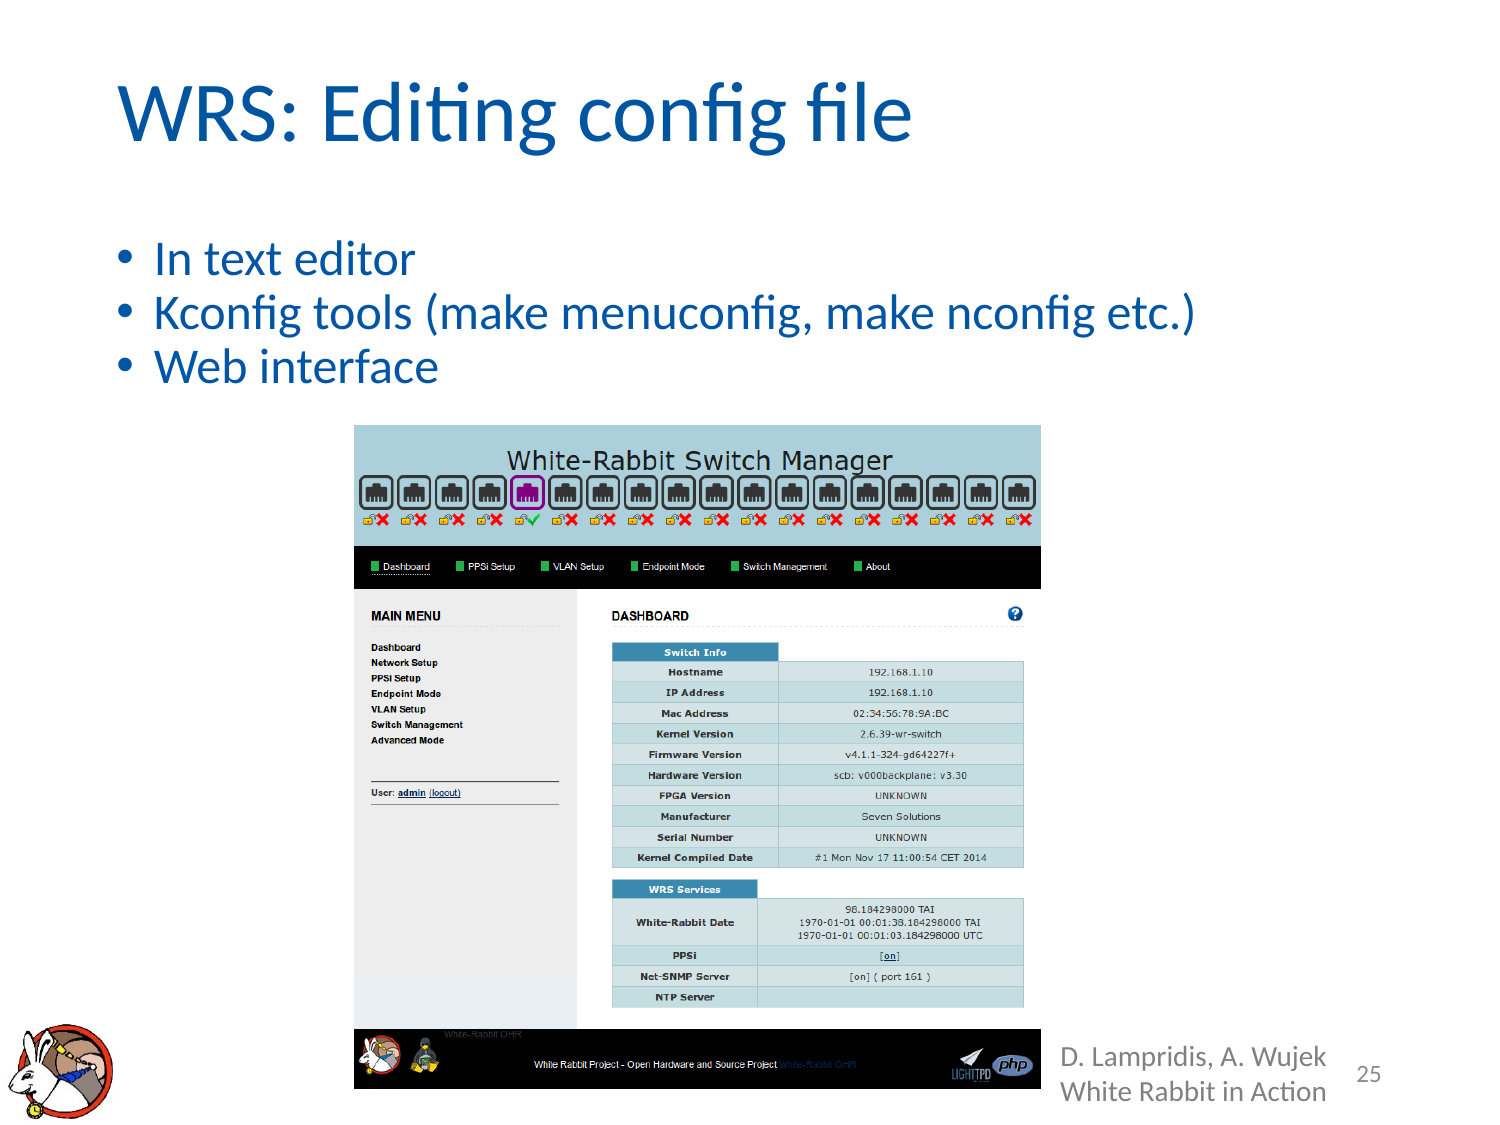

WRS: Editing config file
In text editor
Kconfig tools (make menuconfig, make nconfig etc.)
Web interface